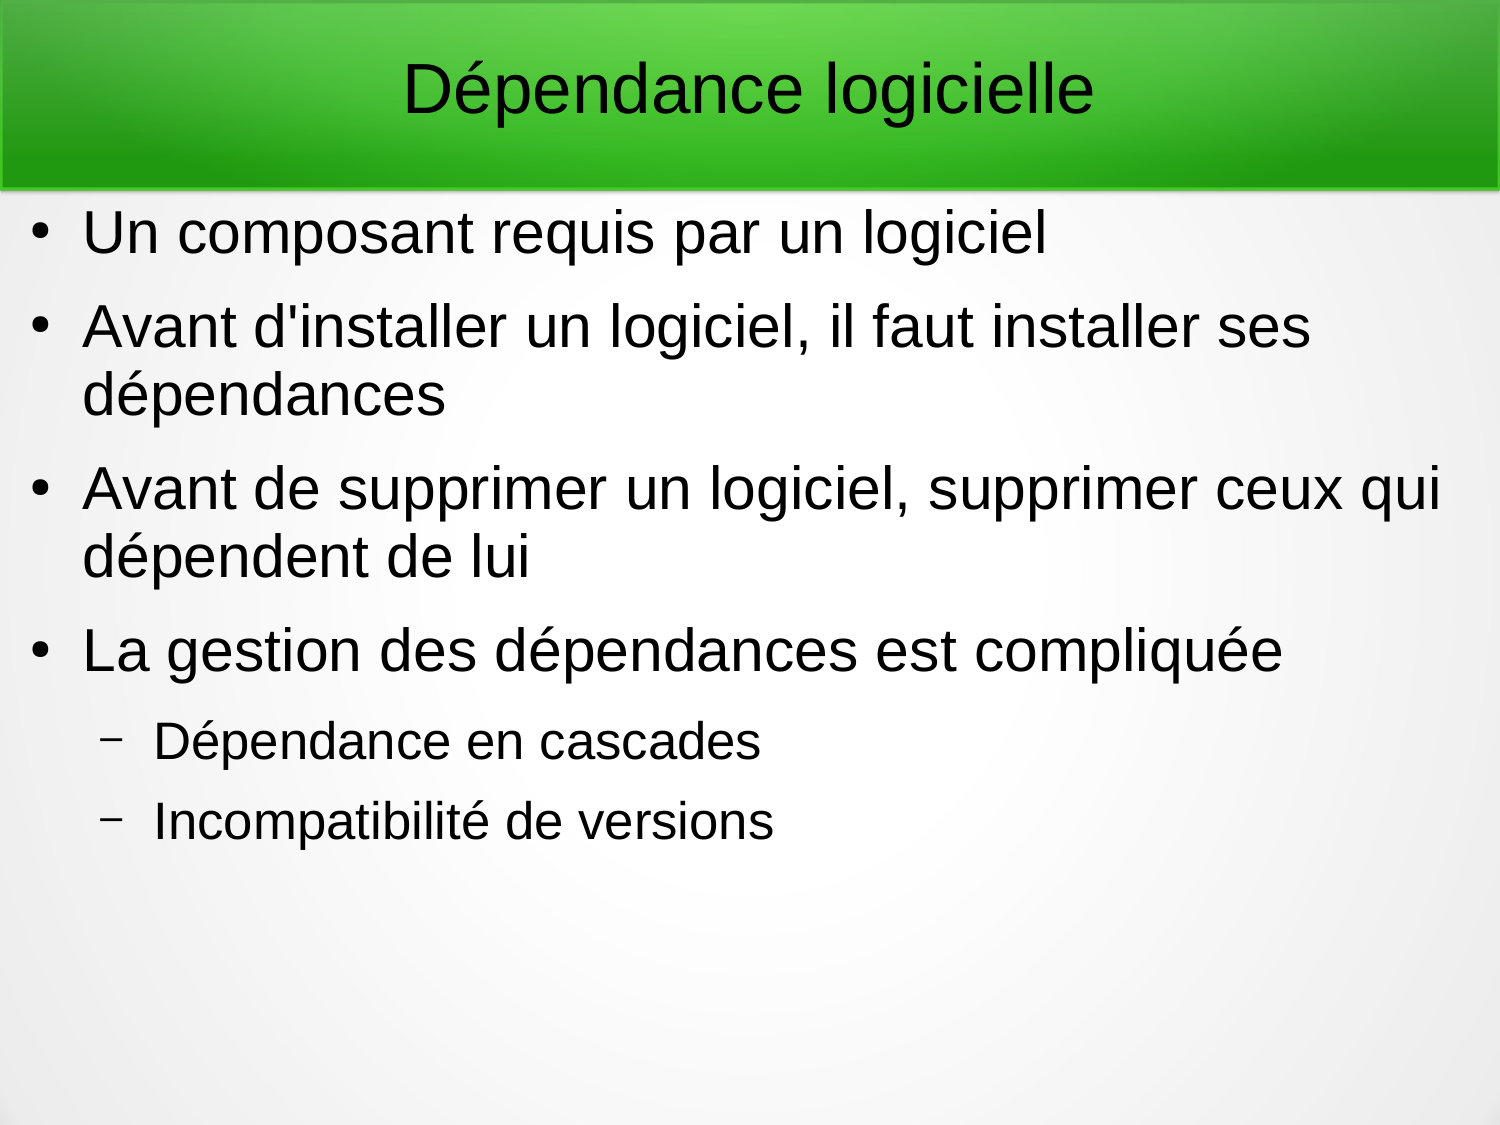

# Dépendance logicielle
Un composant requis par un logiciel
Avant d'installer un logiciel, il faut installer ses dépendances
Avant de supprimer un logiciel, supprimer ceux qui dépendent de lui
La gestion des dépendances est compliquée
Dépendance en cascades
Incompatibilité de versions